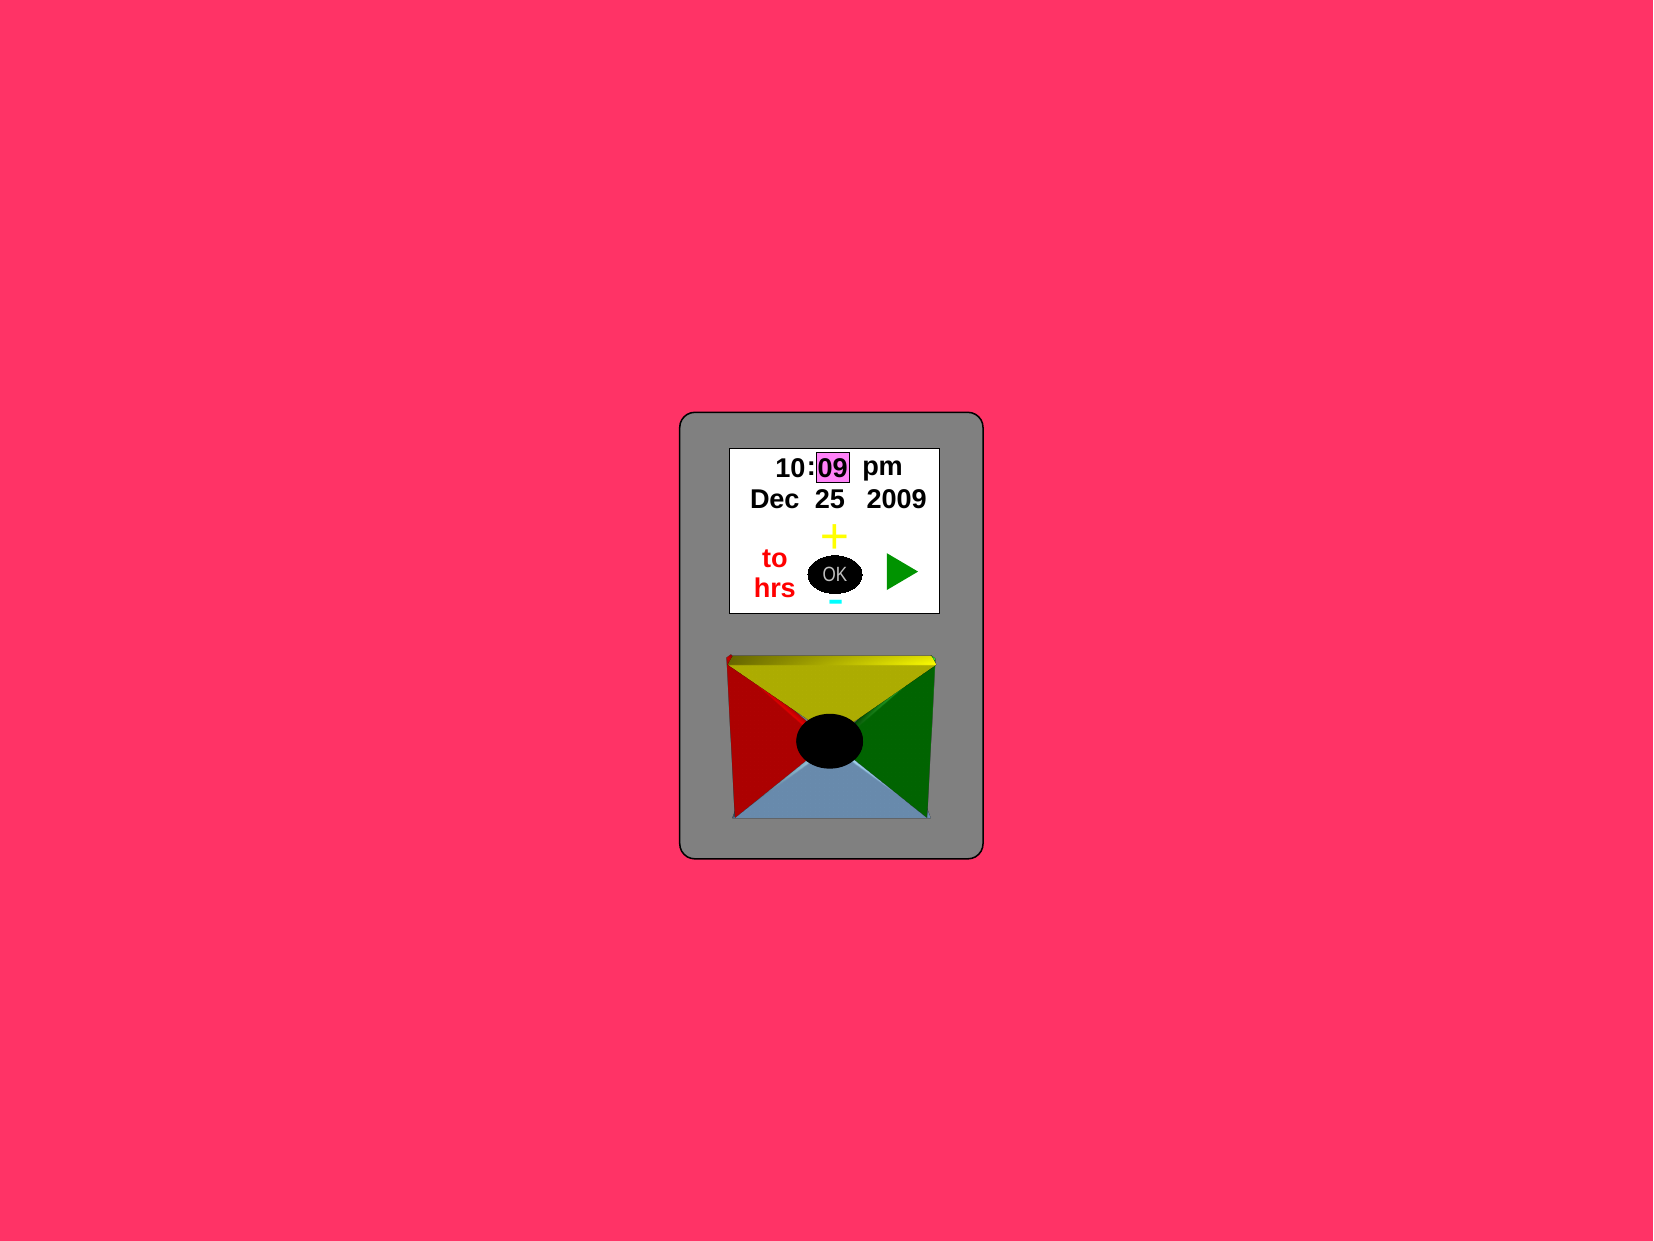

pm
:
10
09
Dec
25
2009
+
to
hrs
OK
-